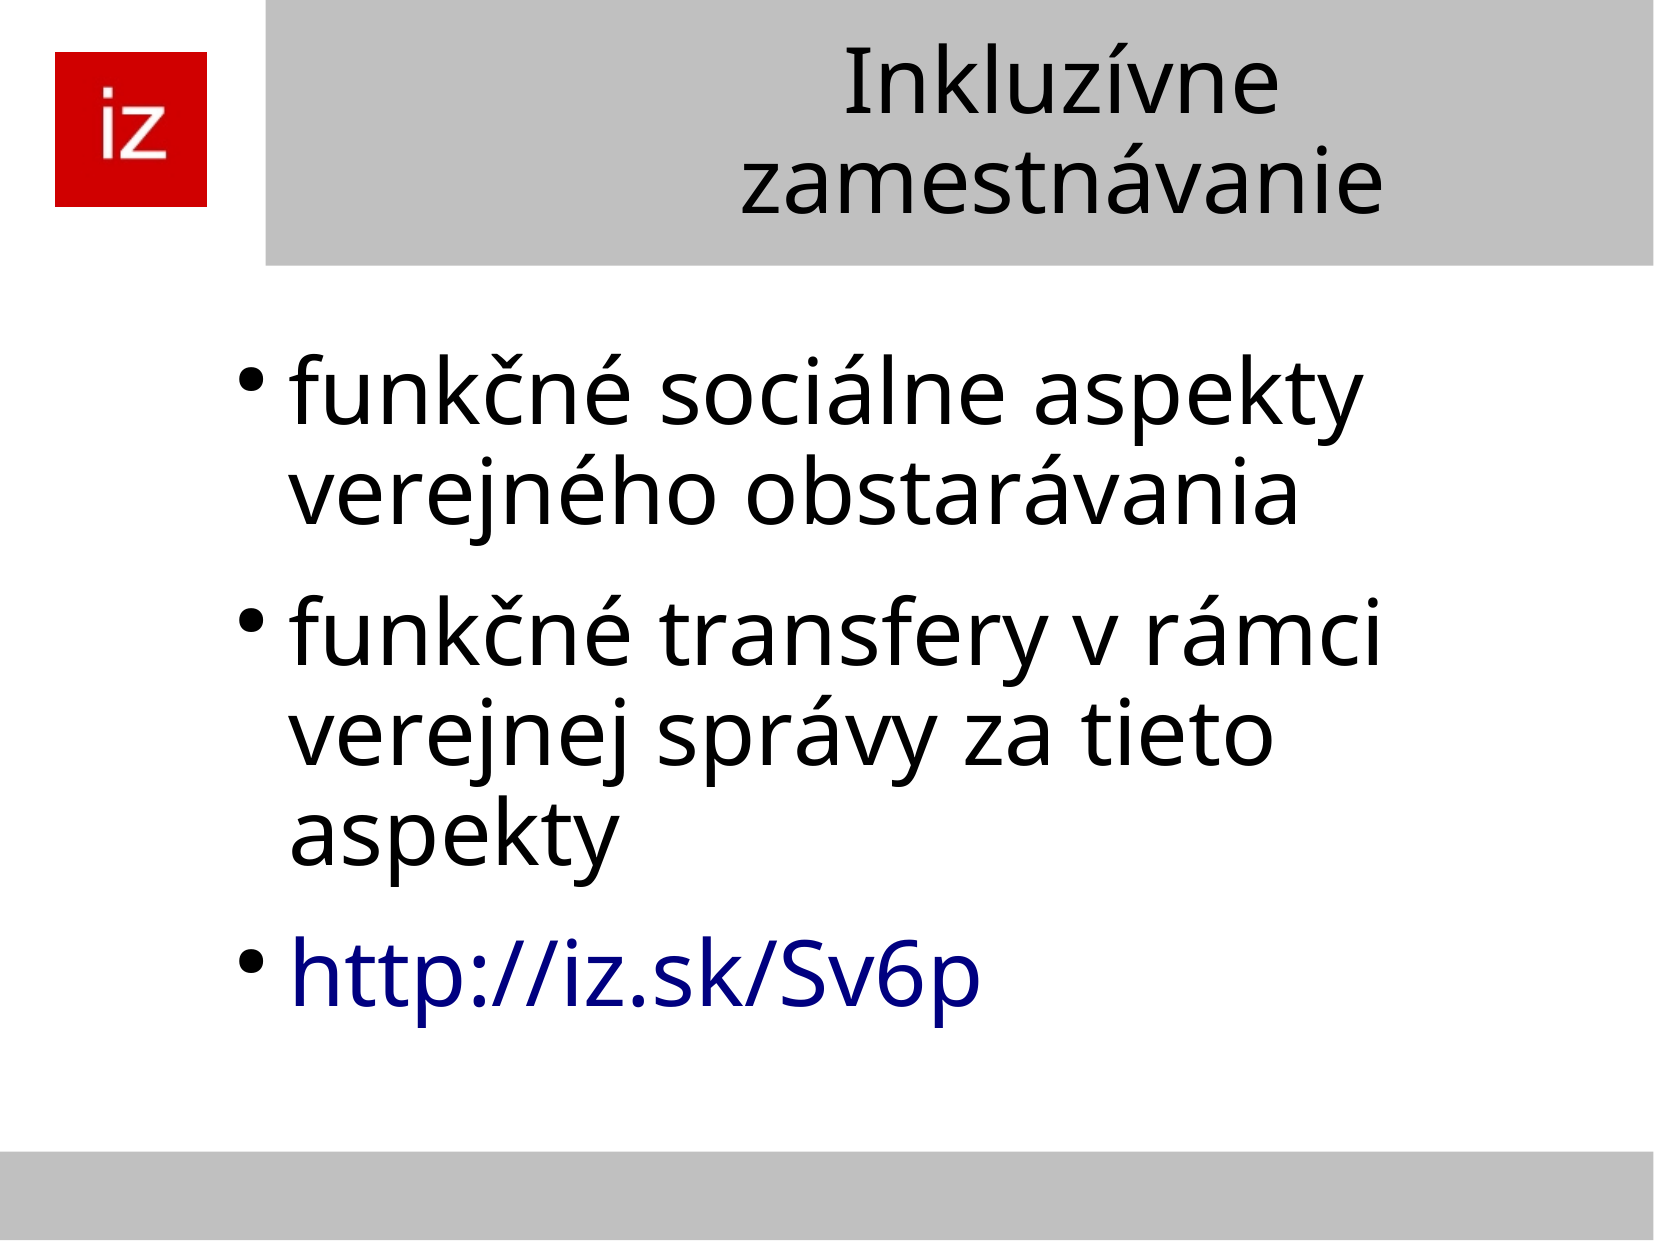

# Inkluzívne zamestnávanie
funkčné sociálne aspekty verejného obstarávania
funkčné transfery v rámci verejnej správy za tieto aspekty
http://iz.sk/Sv6p